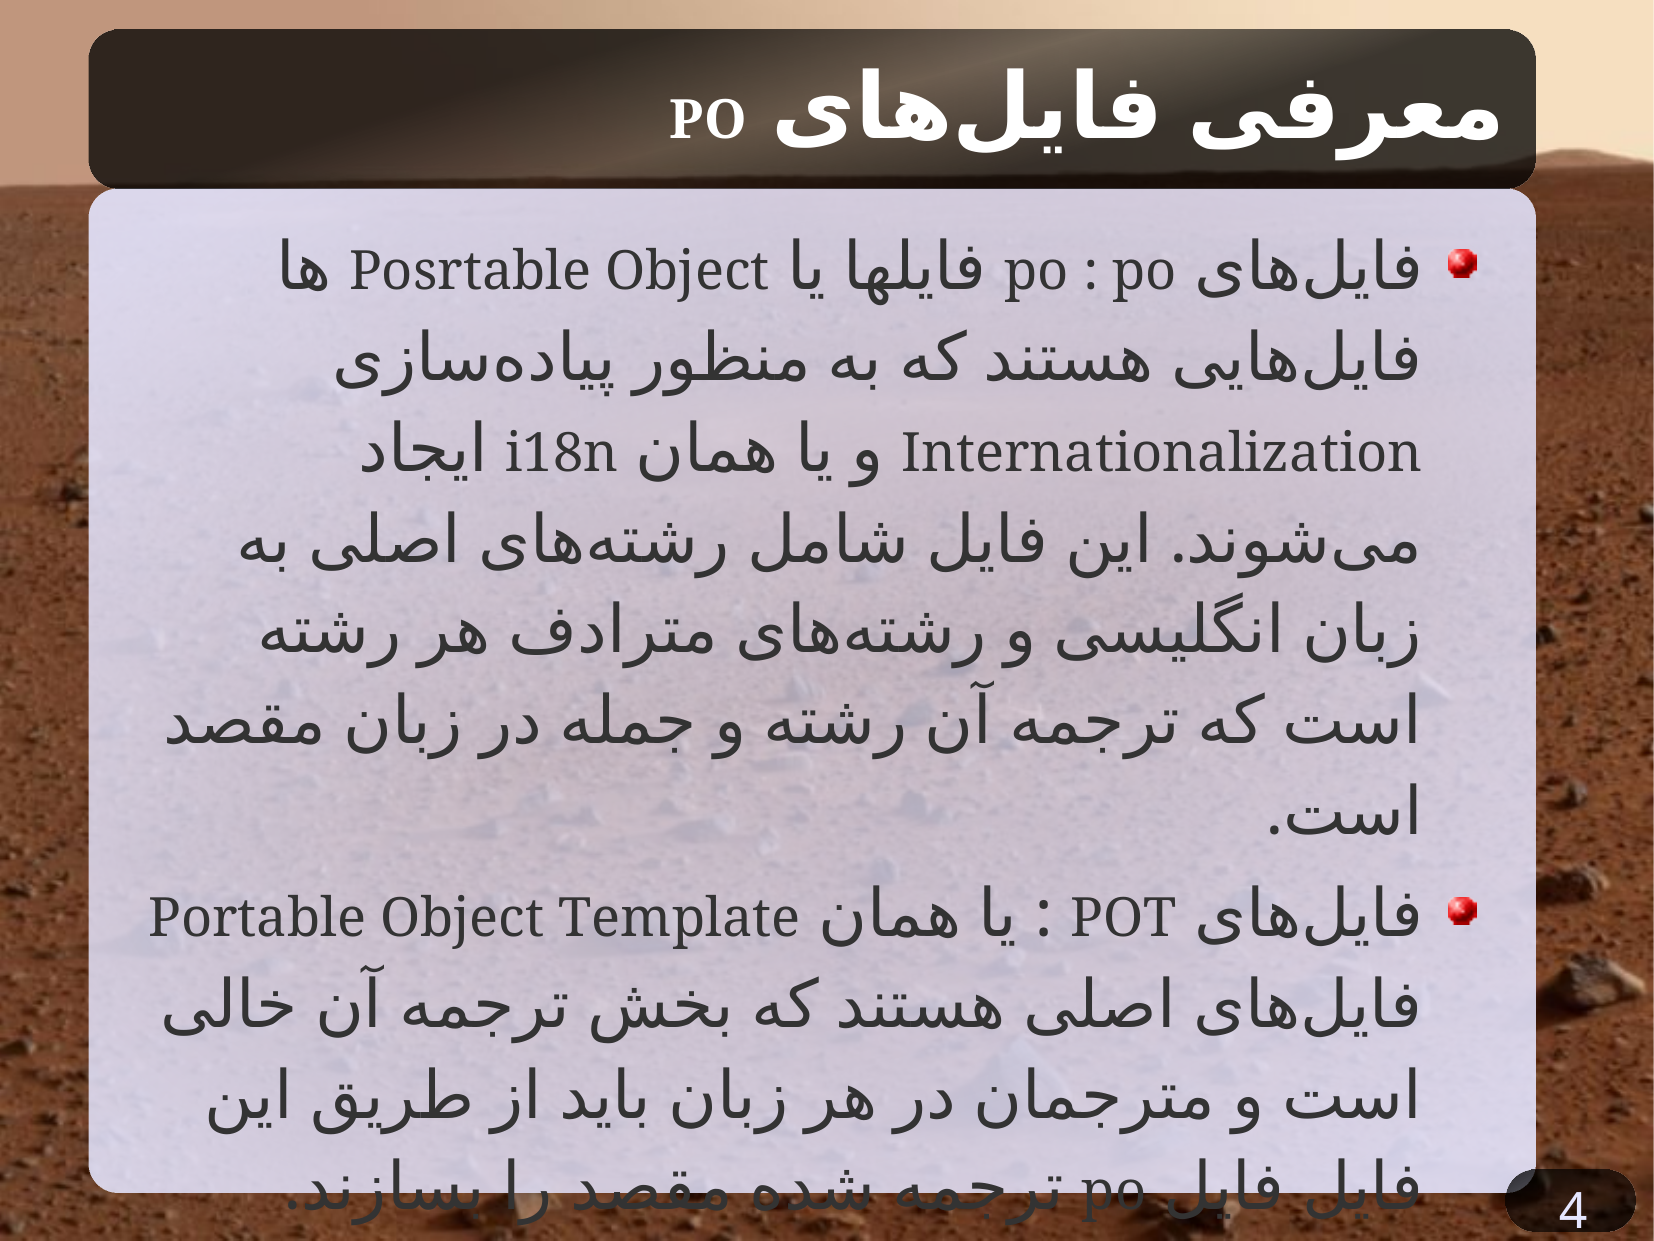

# معرفی فایل‌های PO
فایل‌های po : po فایلها یا Posrtable Object ها فایل‌هایی هستند که به منظور پیاده‌سازی Internationalization و یا همان i18n ایجاد می‌شوند. این فایل شامل رشته‌های اصلی به زبان انگلیسی و رشته‌های مترادف هر رشته است که ترجمه آن رشته و جمله در زبان مقصد است.
فایل‌های POT : یا همان Portable Object Template فایل‌های اصلی هستند که بخش ترجمه آن خالی است و مترجمان در هر زبان باید از طریق این فایل فایل po ترجمه شده مقصد را بسازند.